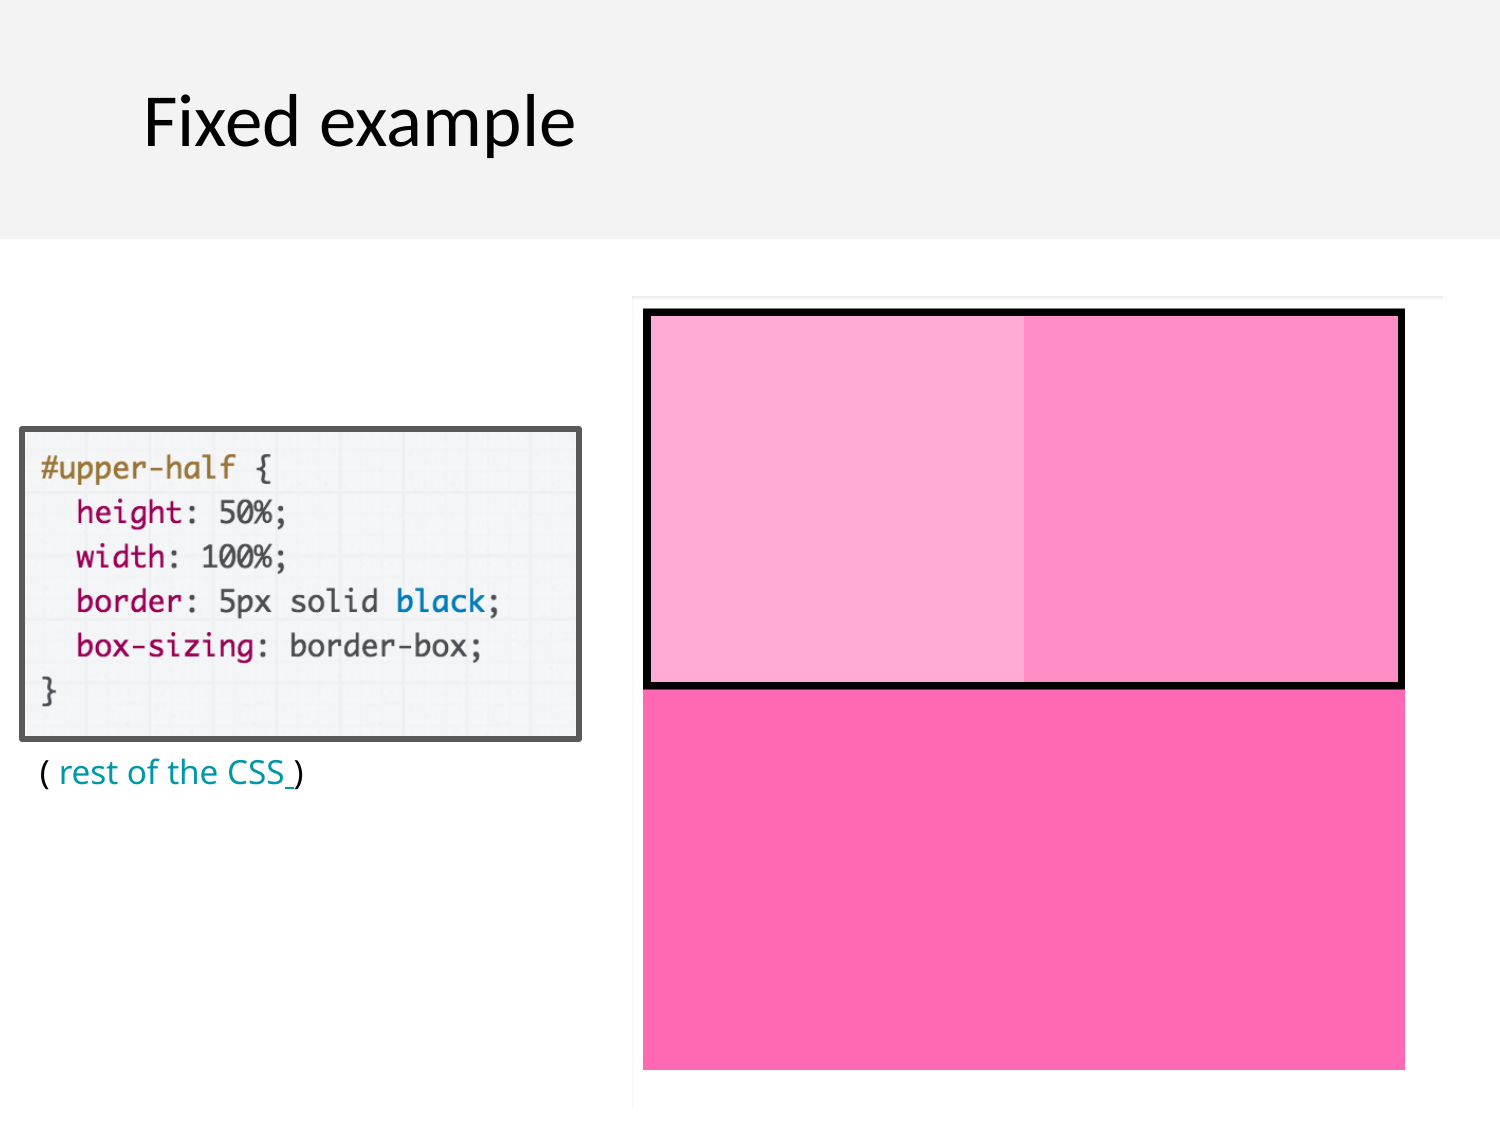

# Fixed example
( rest of the CSS )